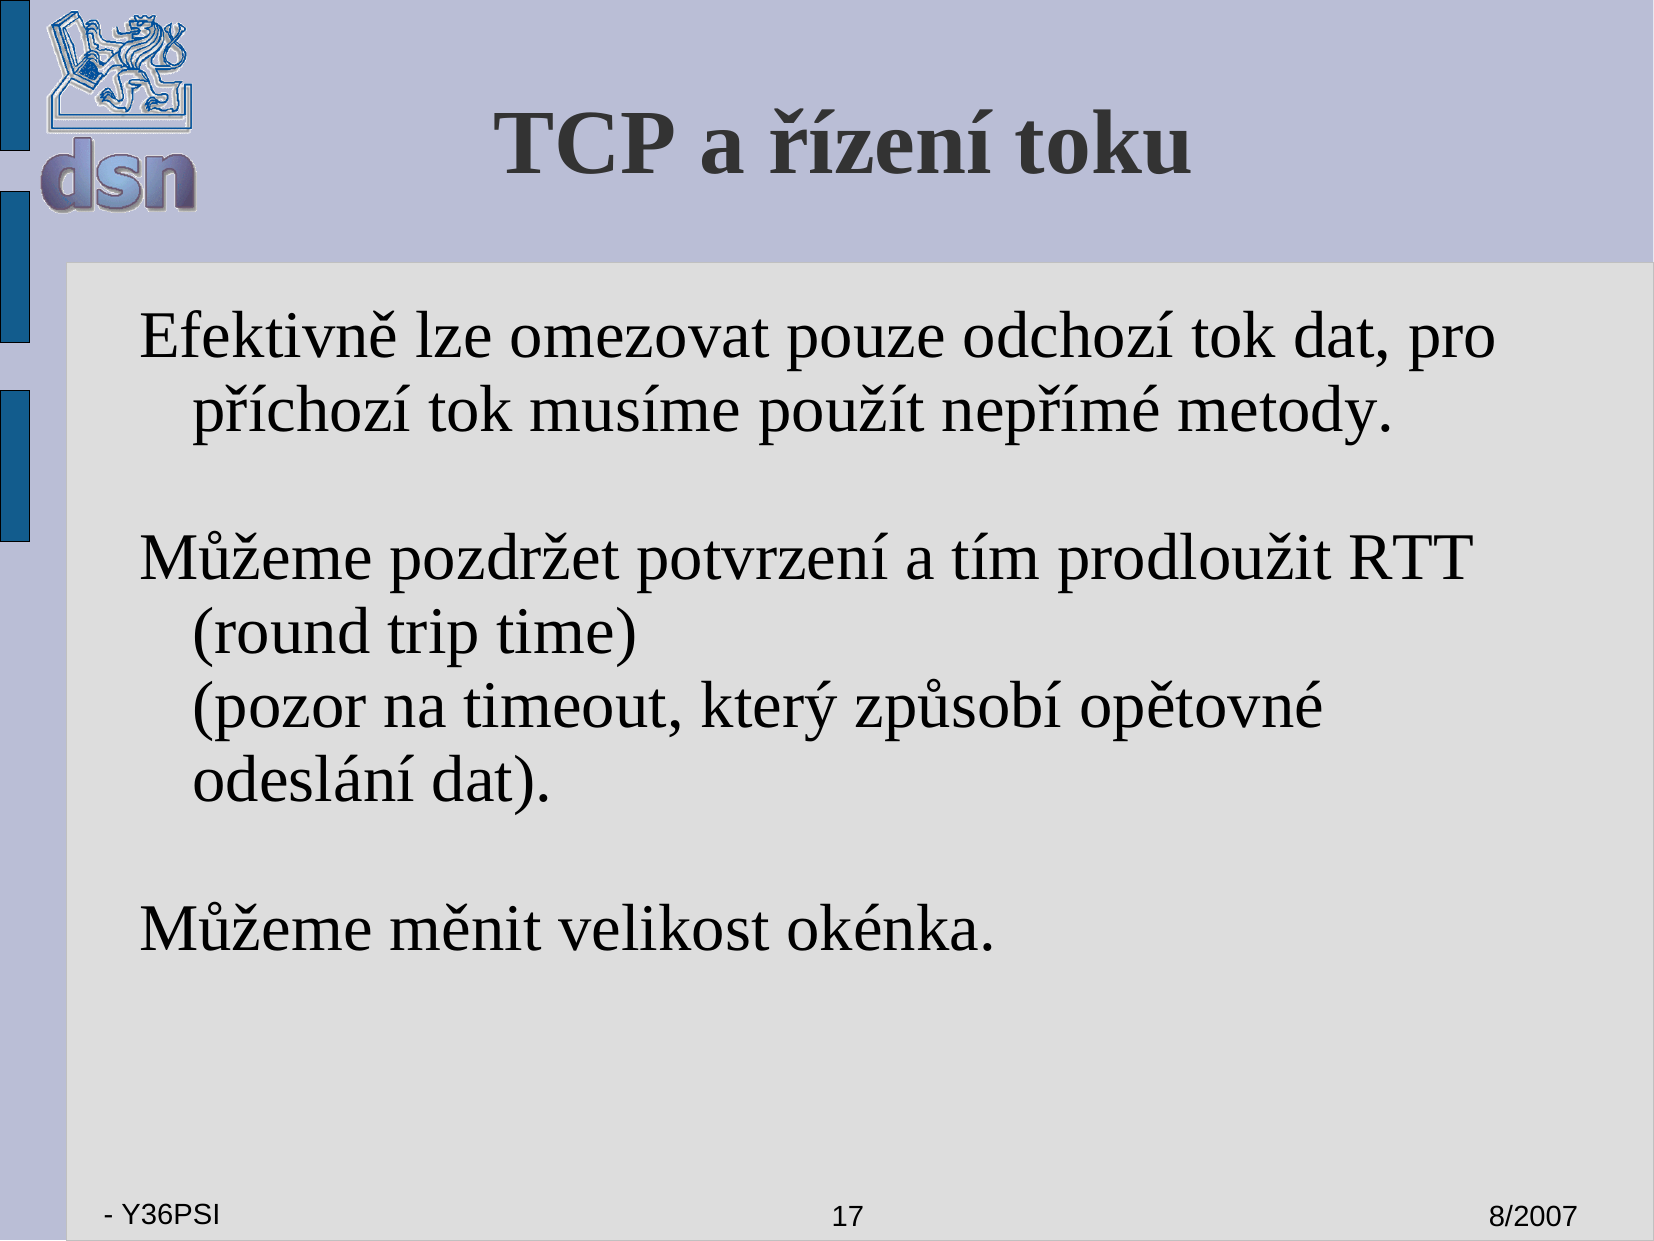

# TCP a řízení toku
Efektivně lze omezovat pouze odchozí tok dat, pro příchozí tok musíme použít nepřímé metody.
Můžeme pozdržet potvrzení a tím prodloužit RTT (round trip time)
(pozor na timeout, který způsobí opětovné odeslání dat).
Můžeme měnit velikost okénka.